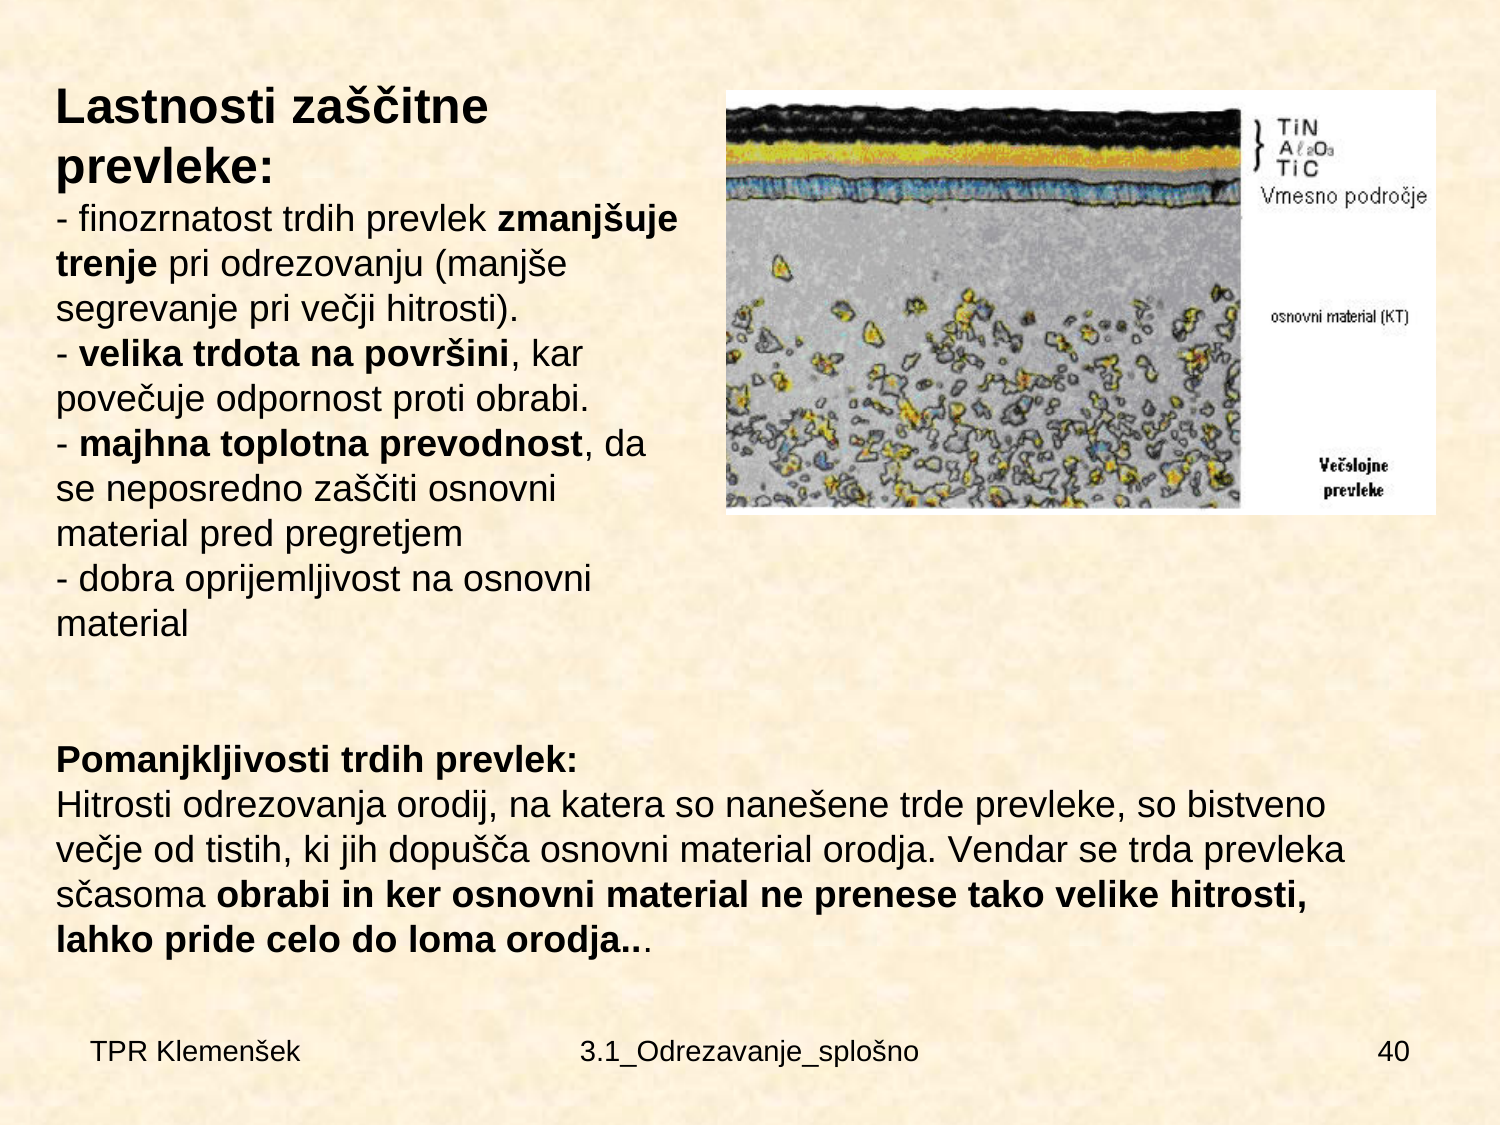

Lastnosti zaščitne prevleke:
- finozrnatost trdih prevlek zmanjšuje trenje pri odrezovanju (manjše segrevanje pri večji hitrosti).
- velika trdota na površini, kar povečuje odpornost proti obrabi.
- majhna toplotna prevodnost, da se neposredno zaščiti osnovni material pred pregretjem
- dobra oprijemljivost na osnovni material
Pomanjkljivosti trdih prevlek:
Hitrosti odrezovanja orodij, na katera so nanešene trde prevleke, so bistveno večje od tistih, ki jih dopušča osnovni material orodja. Vendar se trda prevleka sčasoma obrabi in ker osnovni material ne prenese tako velike hitrosti, lahko pride celo do loma orodja...
TPR Klemenšek
3.1_Odrezavanje_splošno